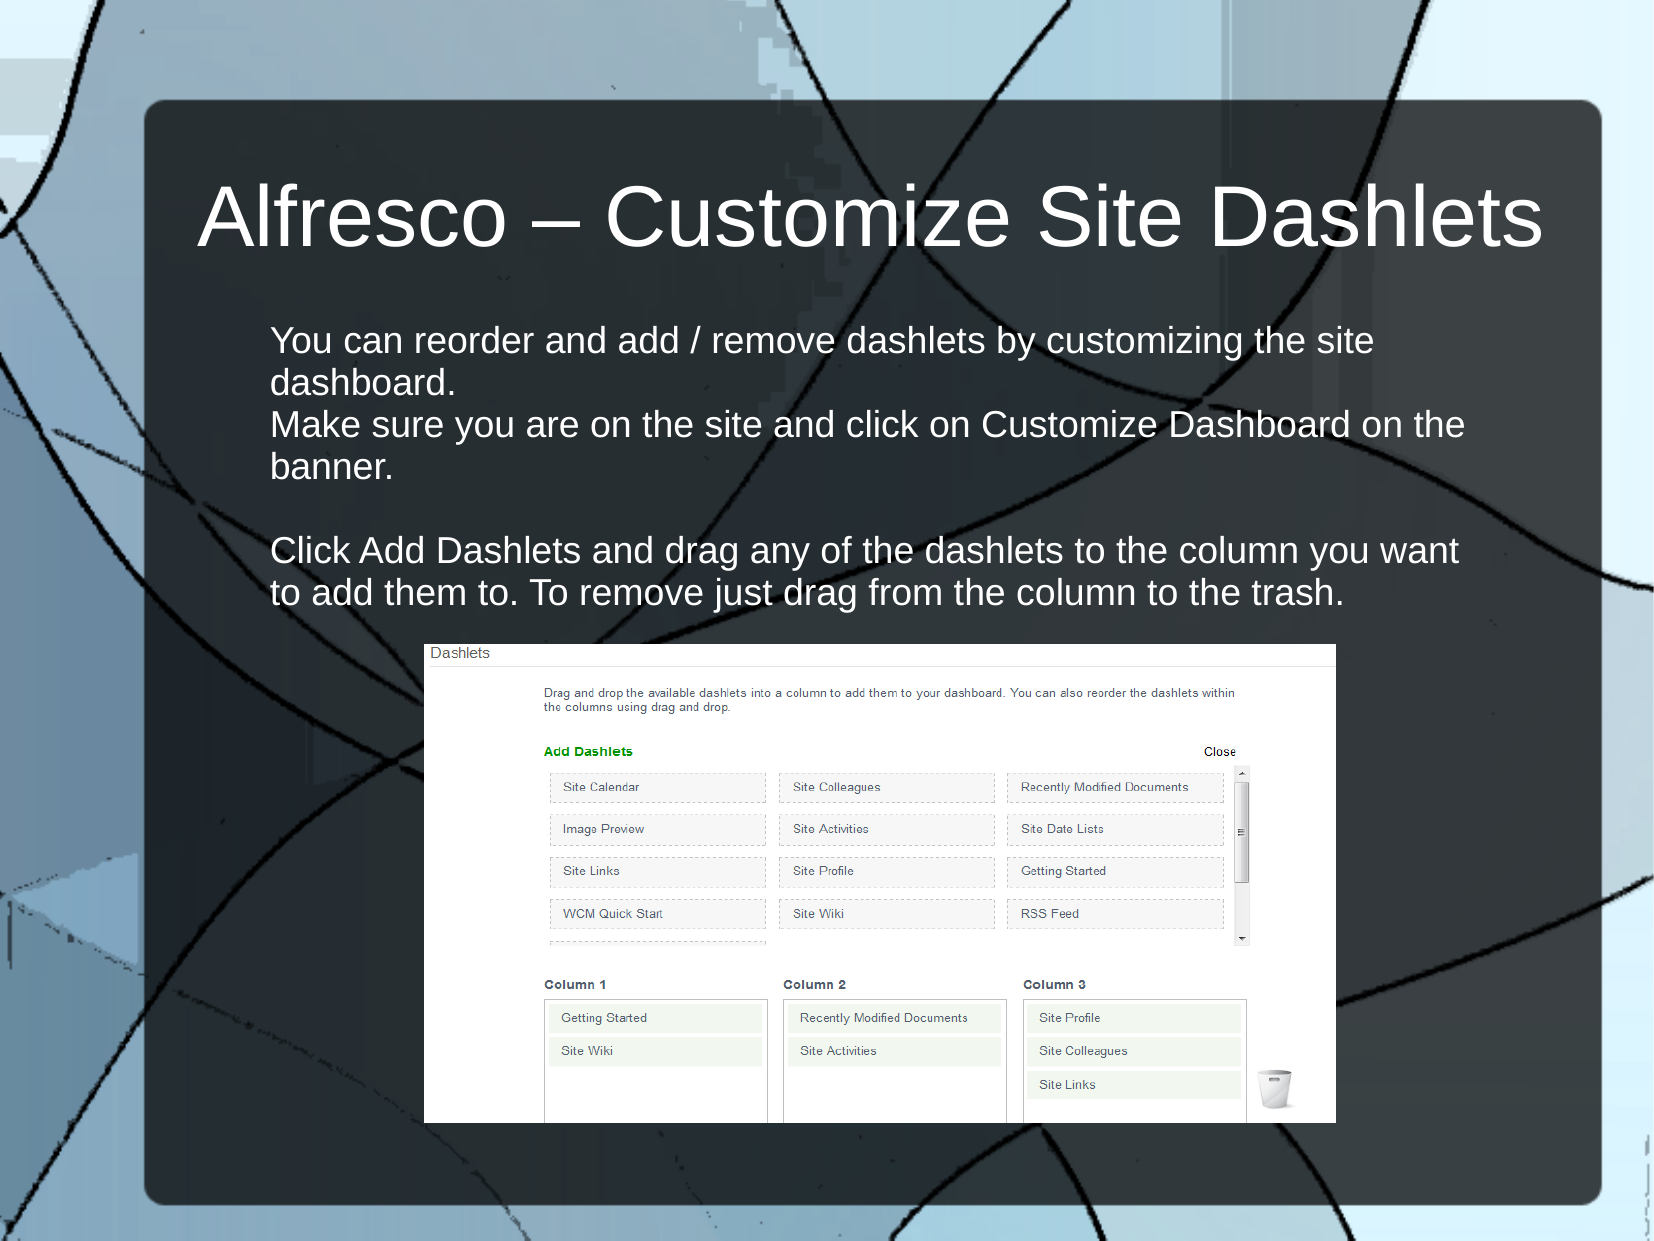

# Alfresco – Customize Site Dashlets
You can reorder and add / remove dashlets by customizing the site dashboard.
Make sure you are on the site and click on Customize Dashboard on the banner.
Click Add Dashlets and drag any of the dashlets to the column you want to add them to. To remove just drag from the column to the trash.